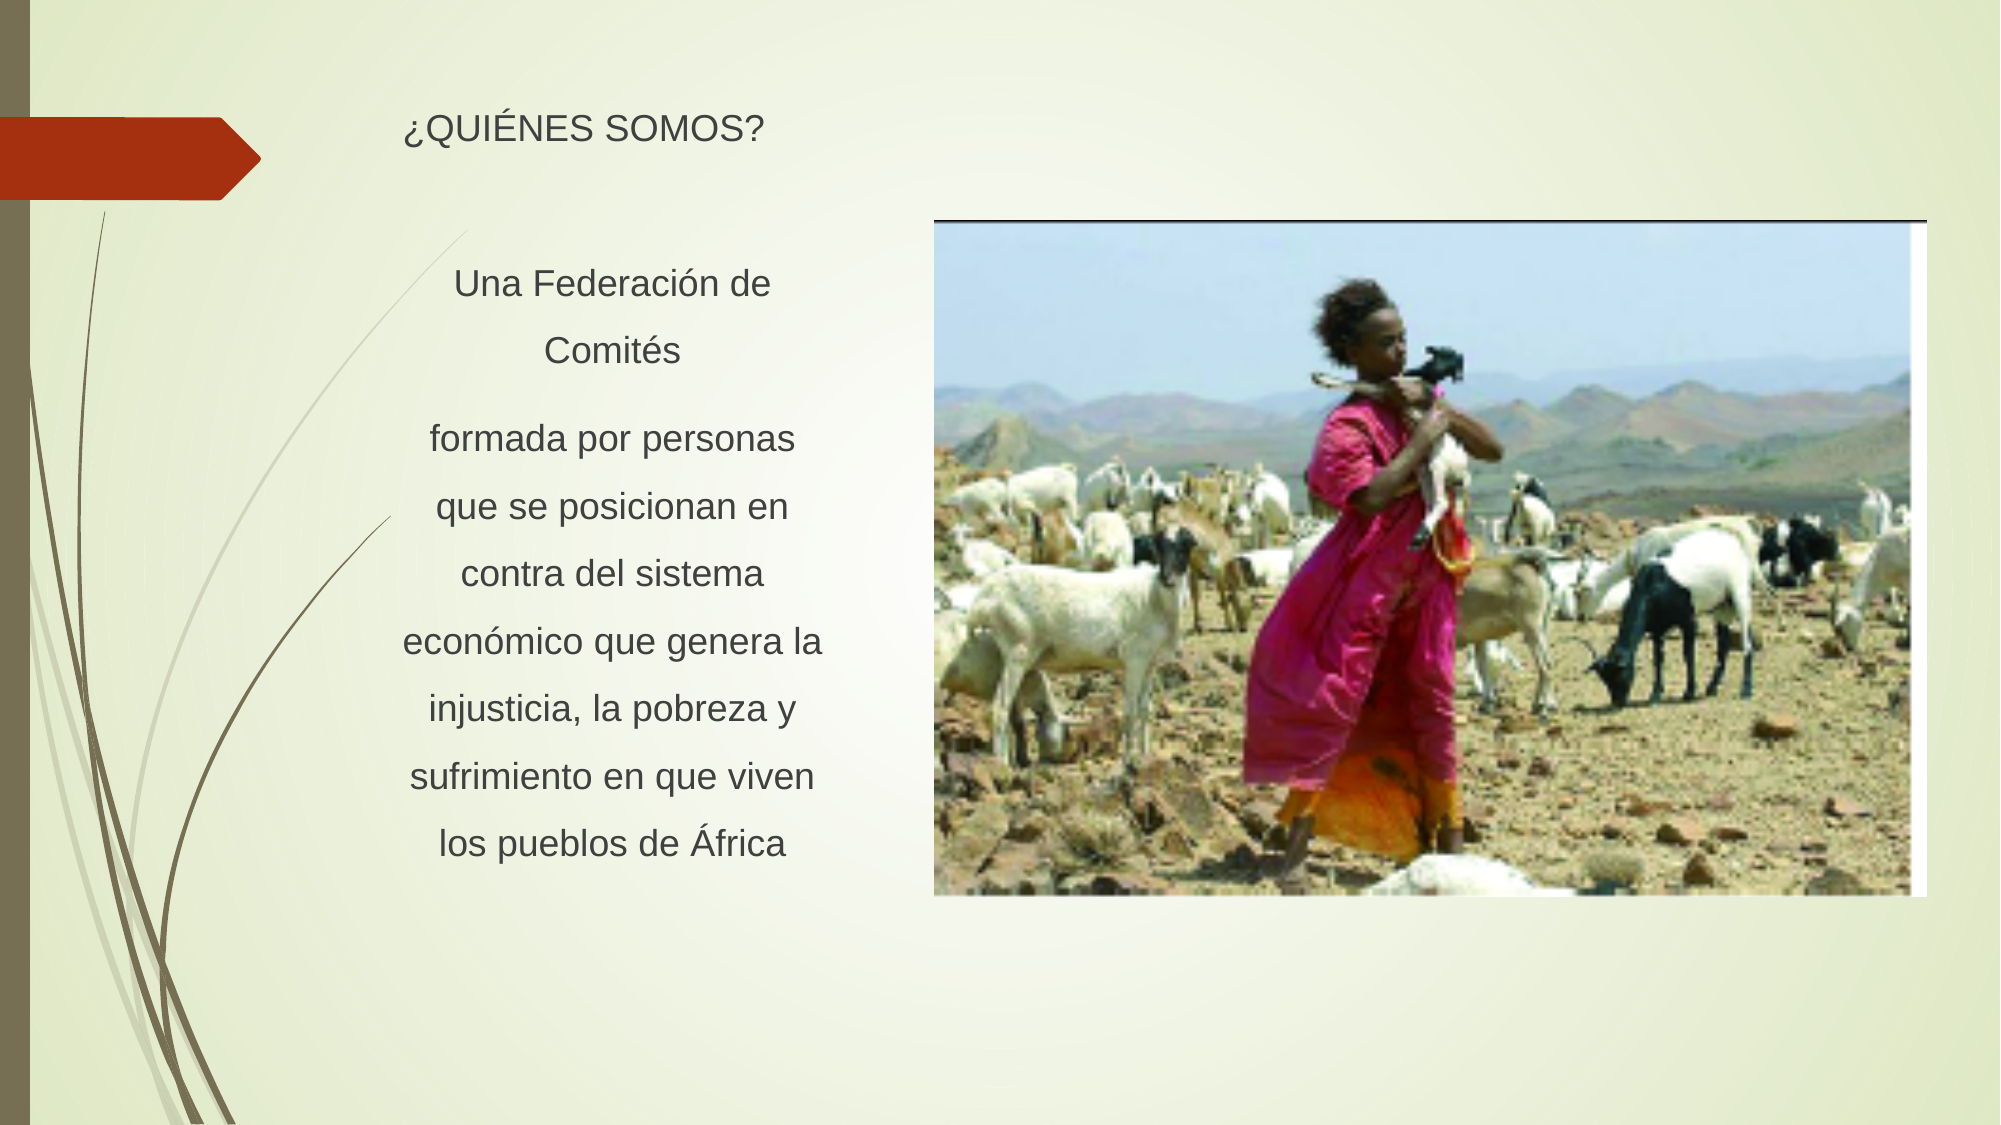

# ¿QUIÉNES SOMOS?
Una Federación de Comités
formada por personas que se posicionan en contra del sistema económico que genera la injusticia, la pobreza y sufrimiento en que viven los pueblos de África